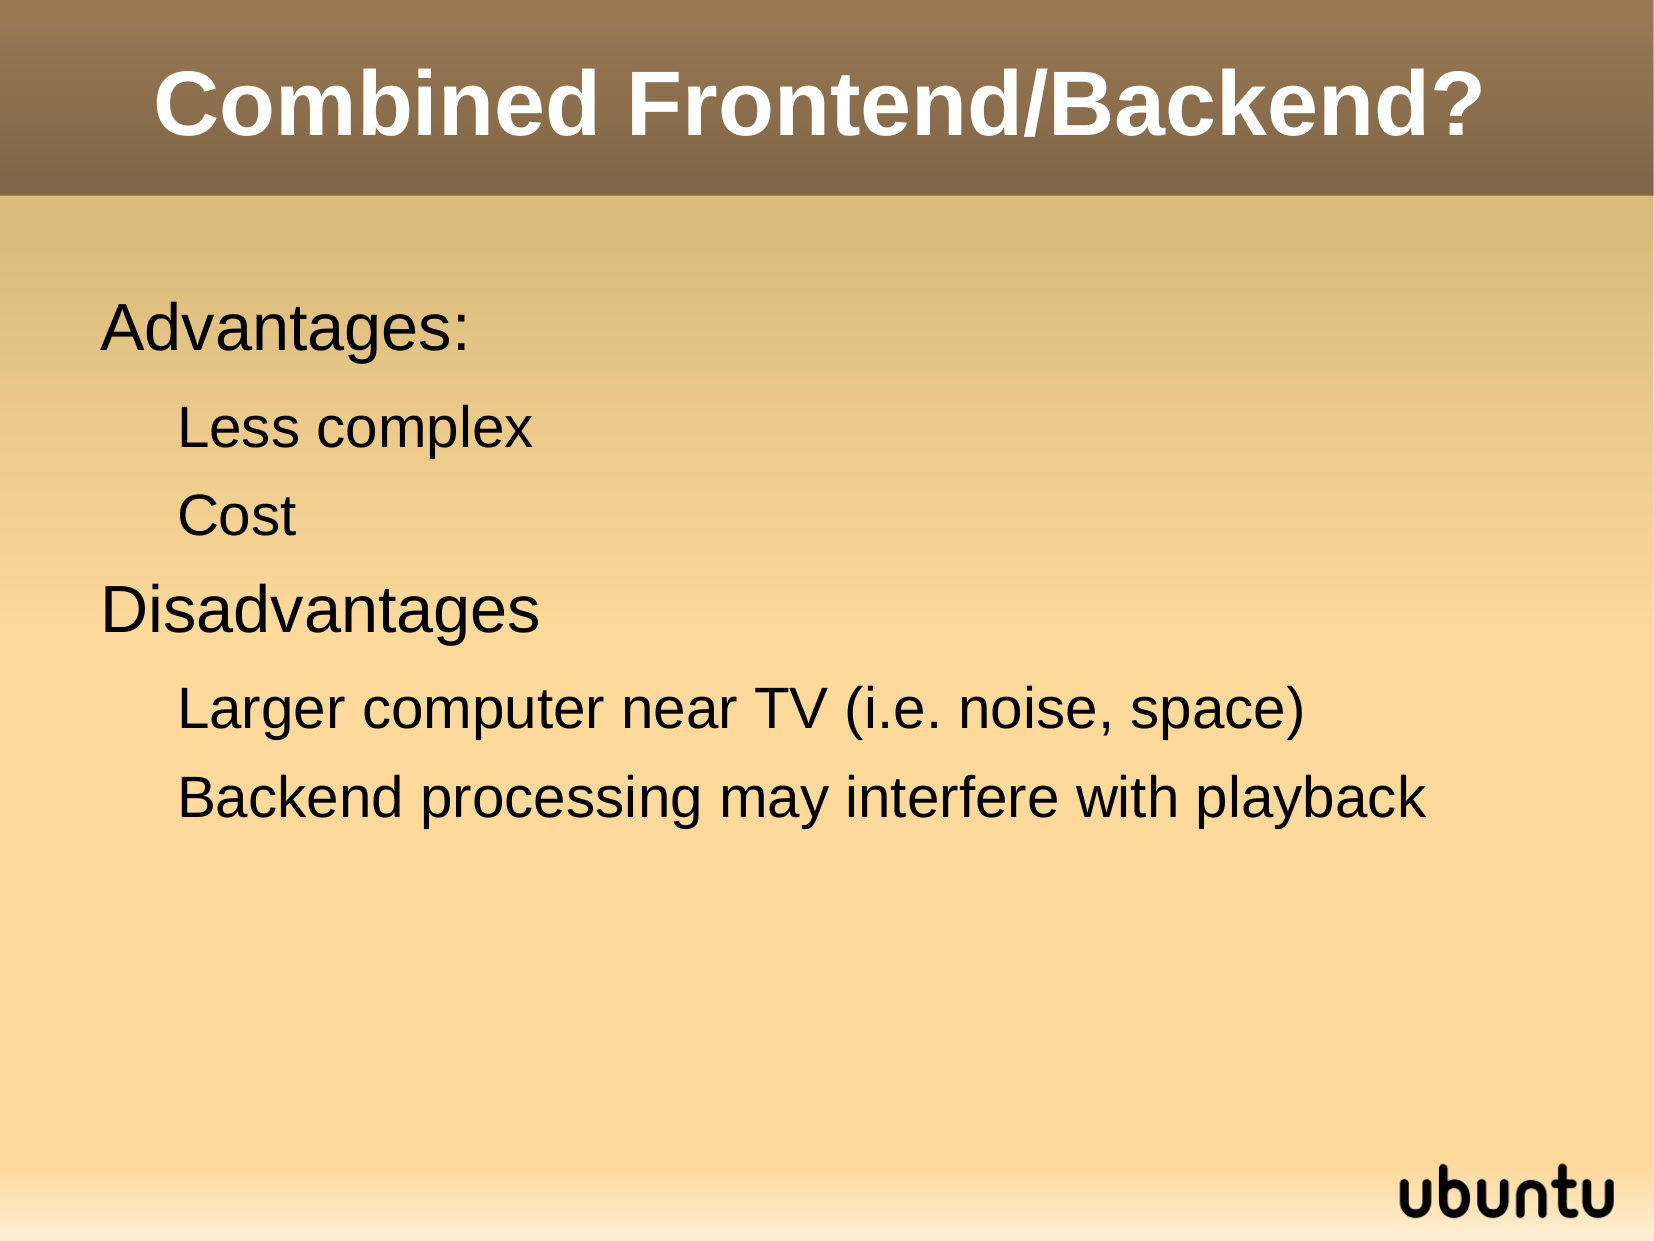

# Combined Frontend/Backend?
Advantages:
Less complex
Cost
Disadvantages
Larger computer near TV (i.e. noise, space)
Backend processing may interfere with playback